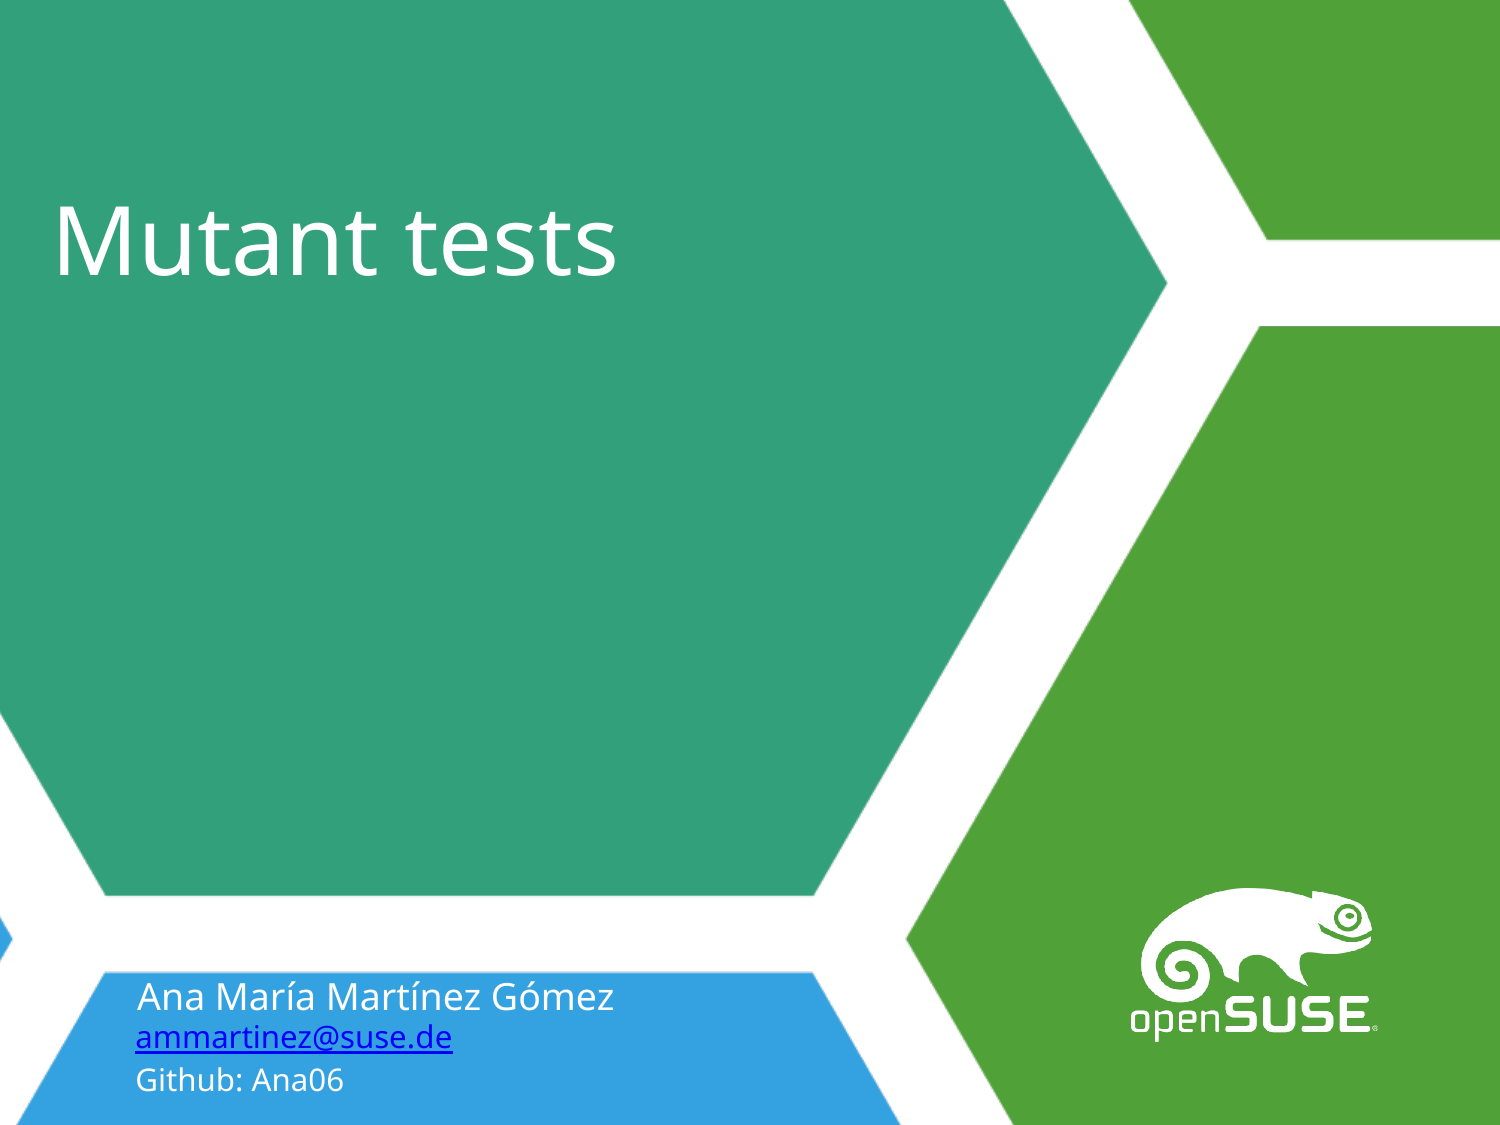

Mutant tests
Ana María Martínez Gómez
ammartinez@suse.de
Github: Ana06